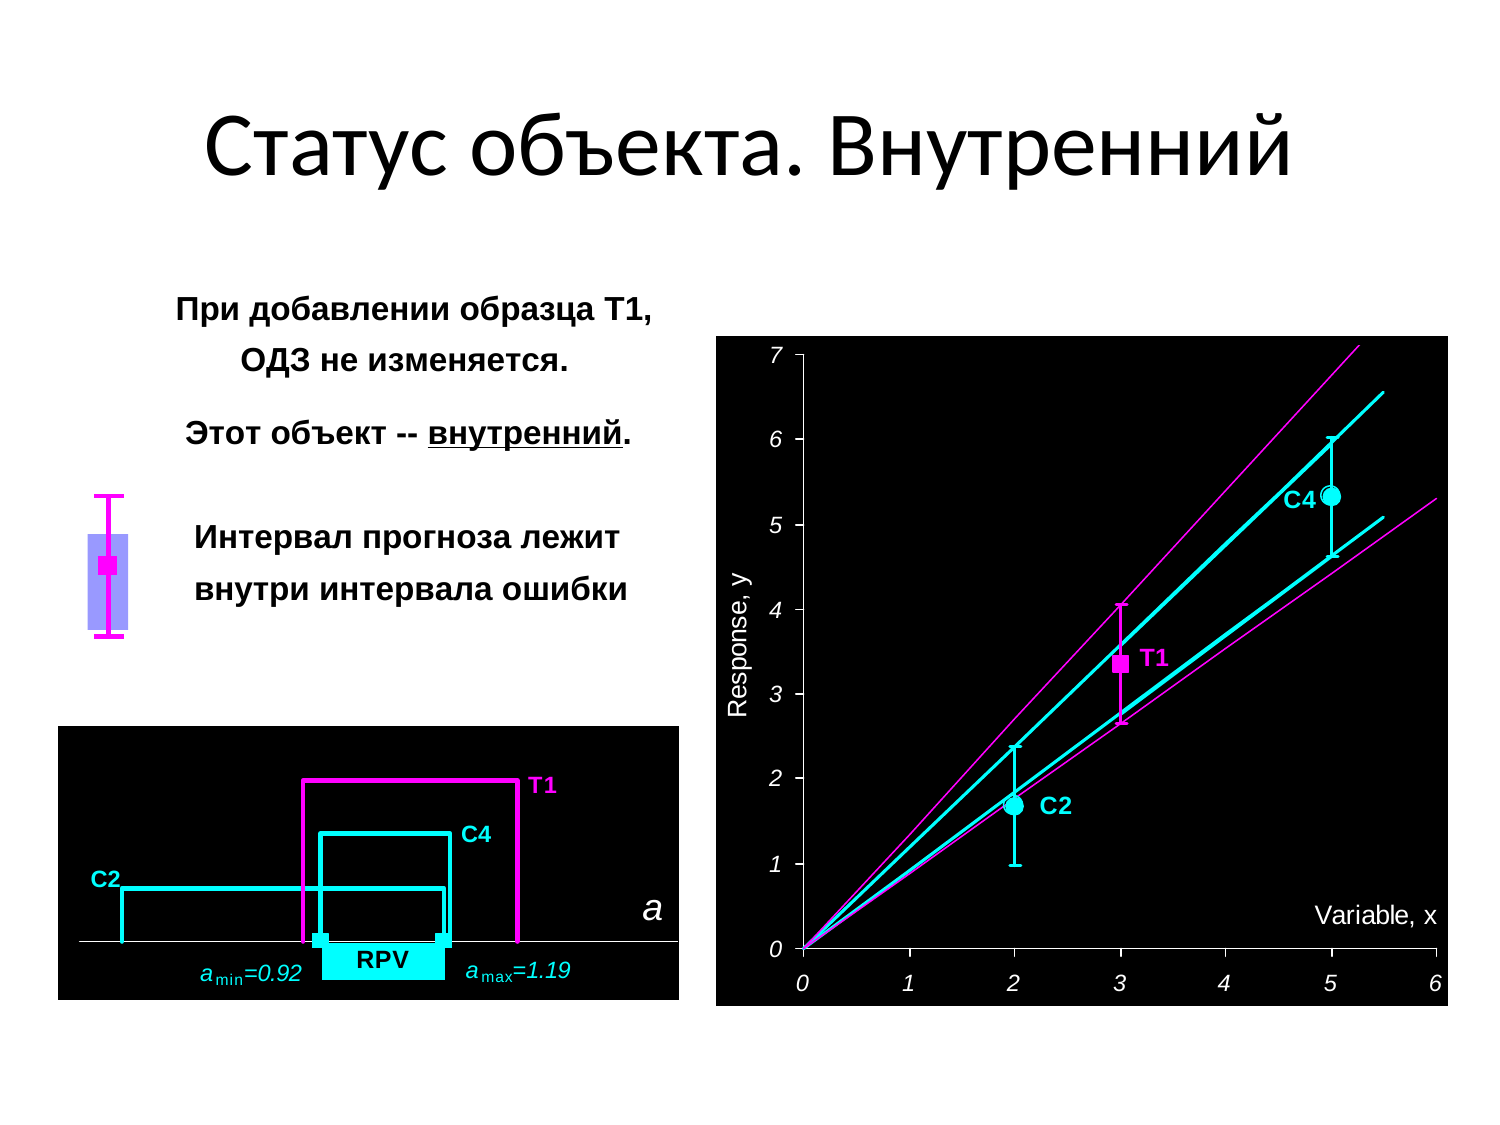

# Статус объекта. Внутренний
 При добавлении образца T1,
 ОДЗ не изменяется.
 Этот объект -- внутренний.
 Интервал прогноза лежит
 внутри интервала ошибки